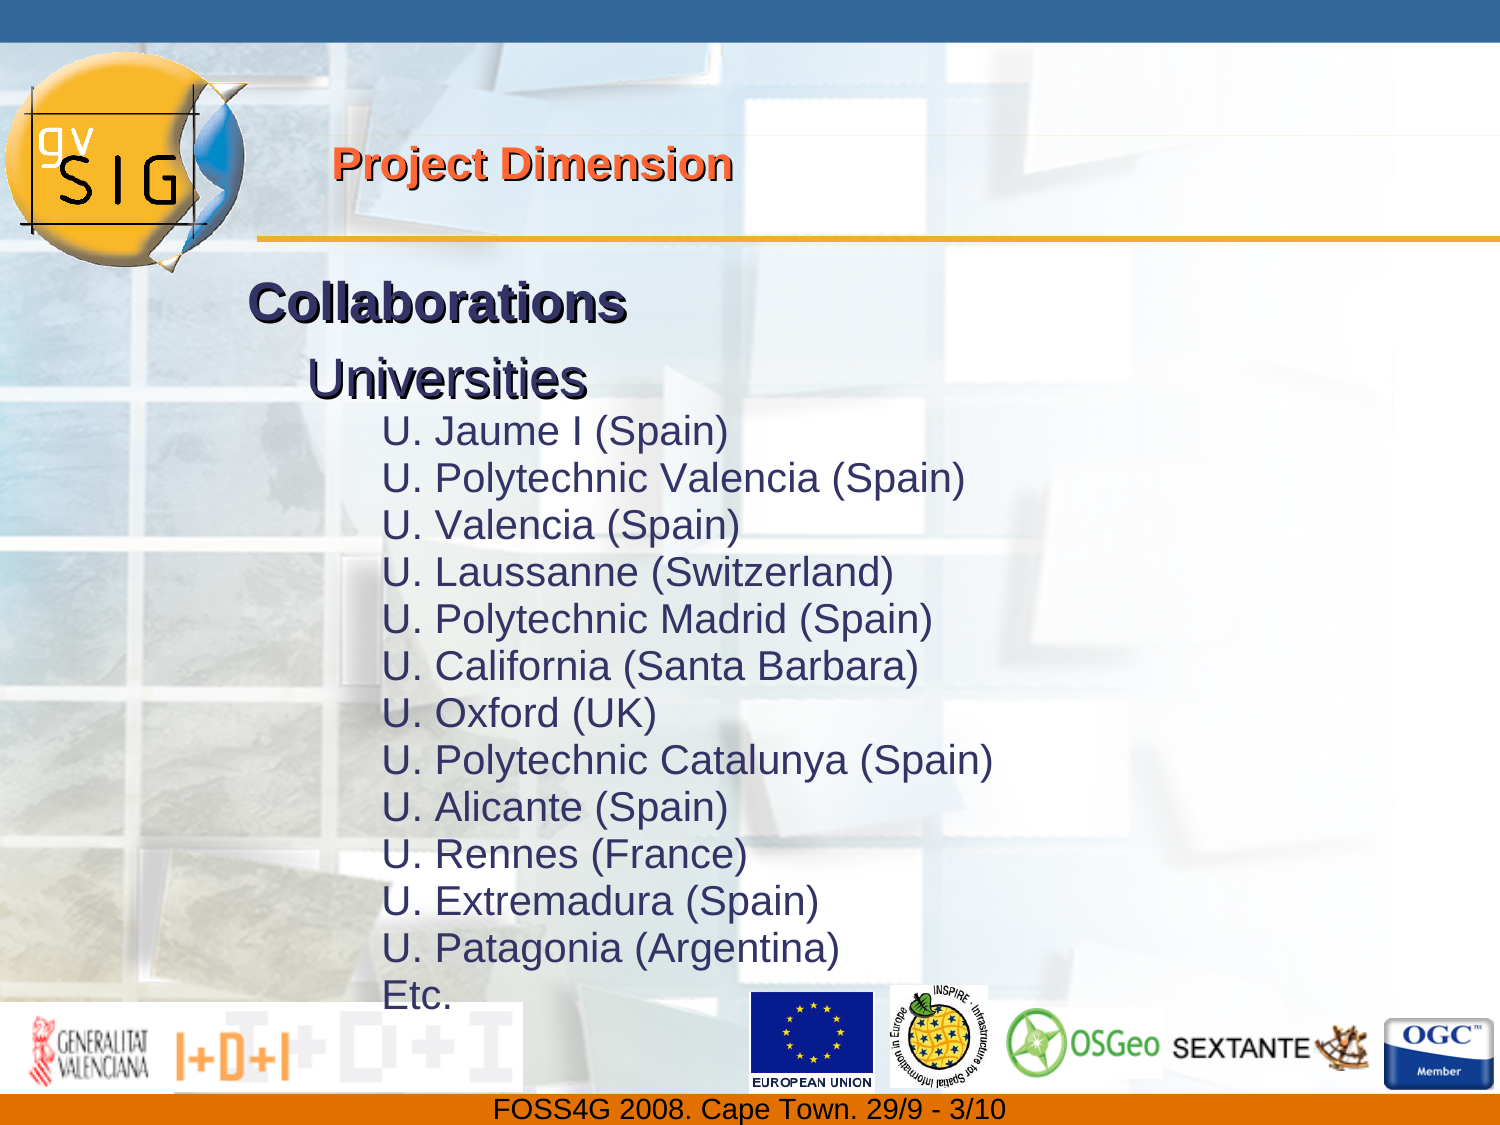

#
Project Dimension
Collaborations
Universities
U. Jaume I (Spain)
U. Polytechnic Valencia (Spain)
U. Valencia (Spain)
U. Laussanne (Switzerland)
U. Polytechnic Madrid (Spain)
U. California (Santa Barbara)
U. Oxford (UK)
U. Polytechnic Catalunya (Spain)
U. Alicante (Spain)
U. Rennes (France)
U. Extremadura (Spain)
U. Patagonia (Argentina)
Etc.